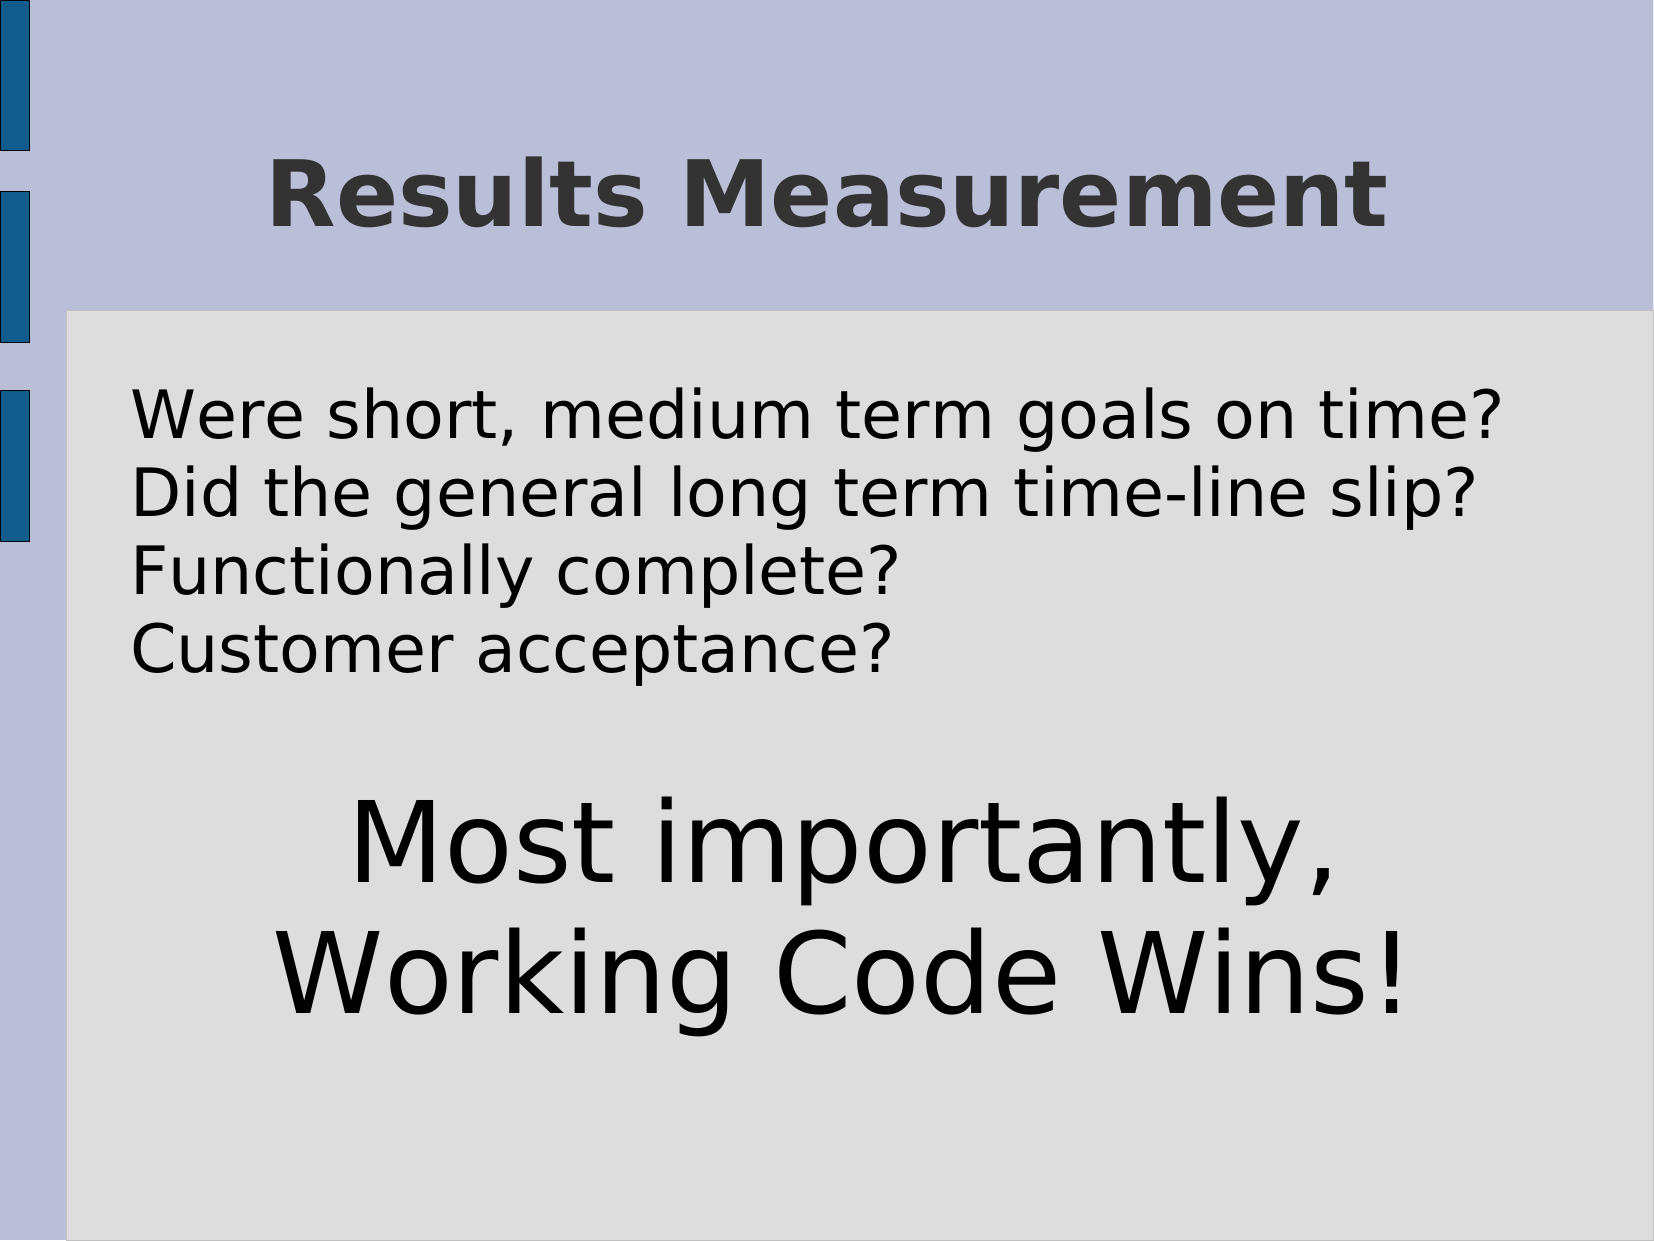

# Results Measurement
Were short, medium term goals on time?
Did the general long term time-line slip?
Functionally complete?
Customer acceptance?
Most importantly,
Working Code Wins!